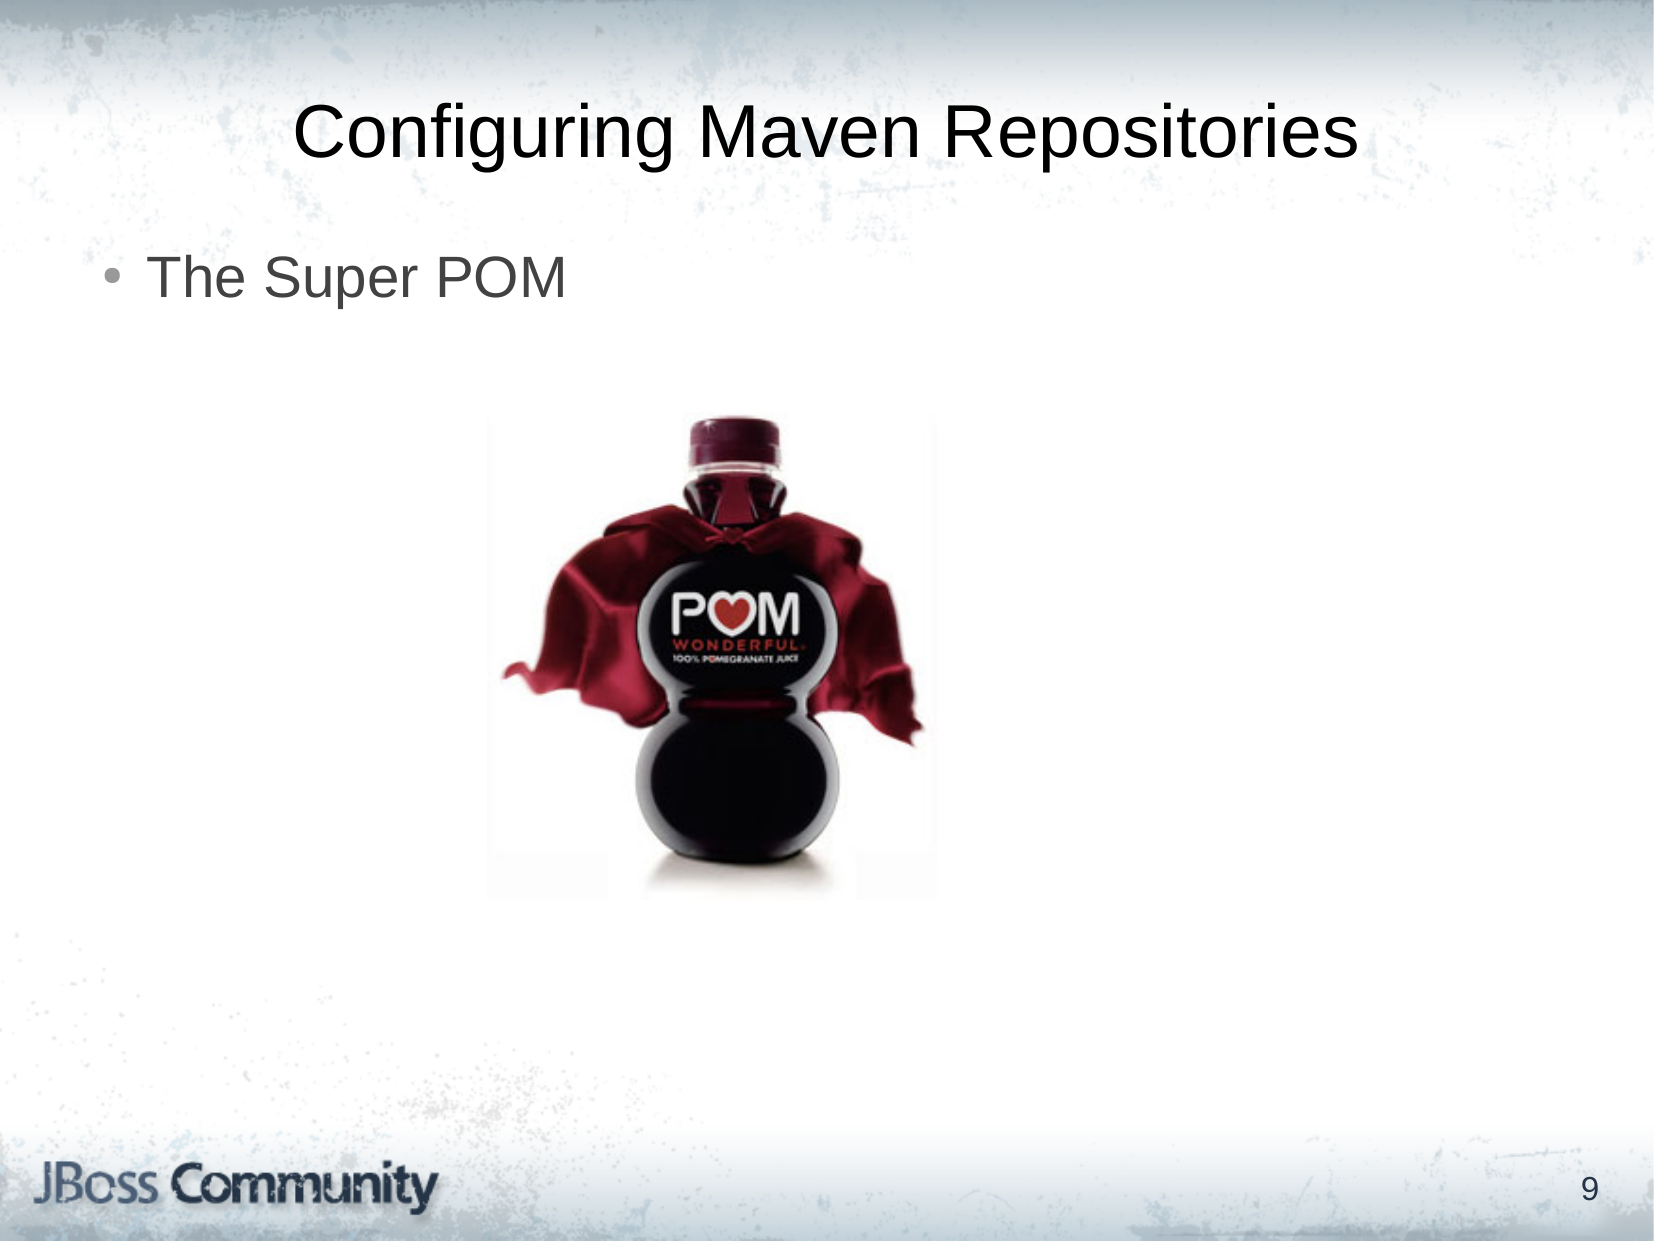

# Configuring Maven Repositories
The Super POM